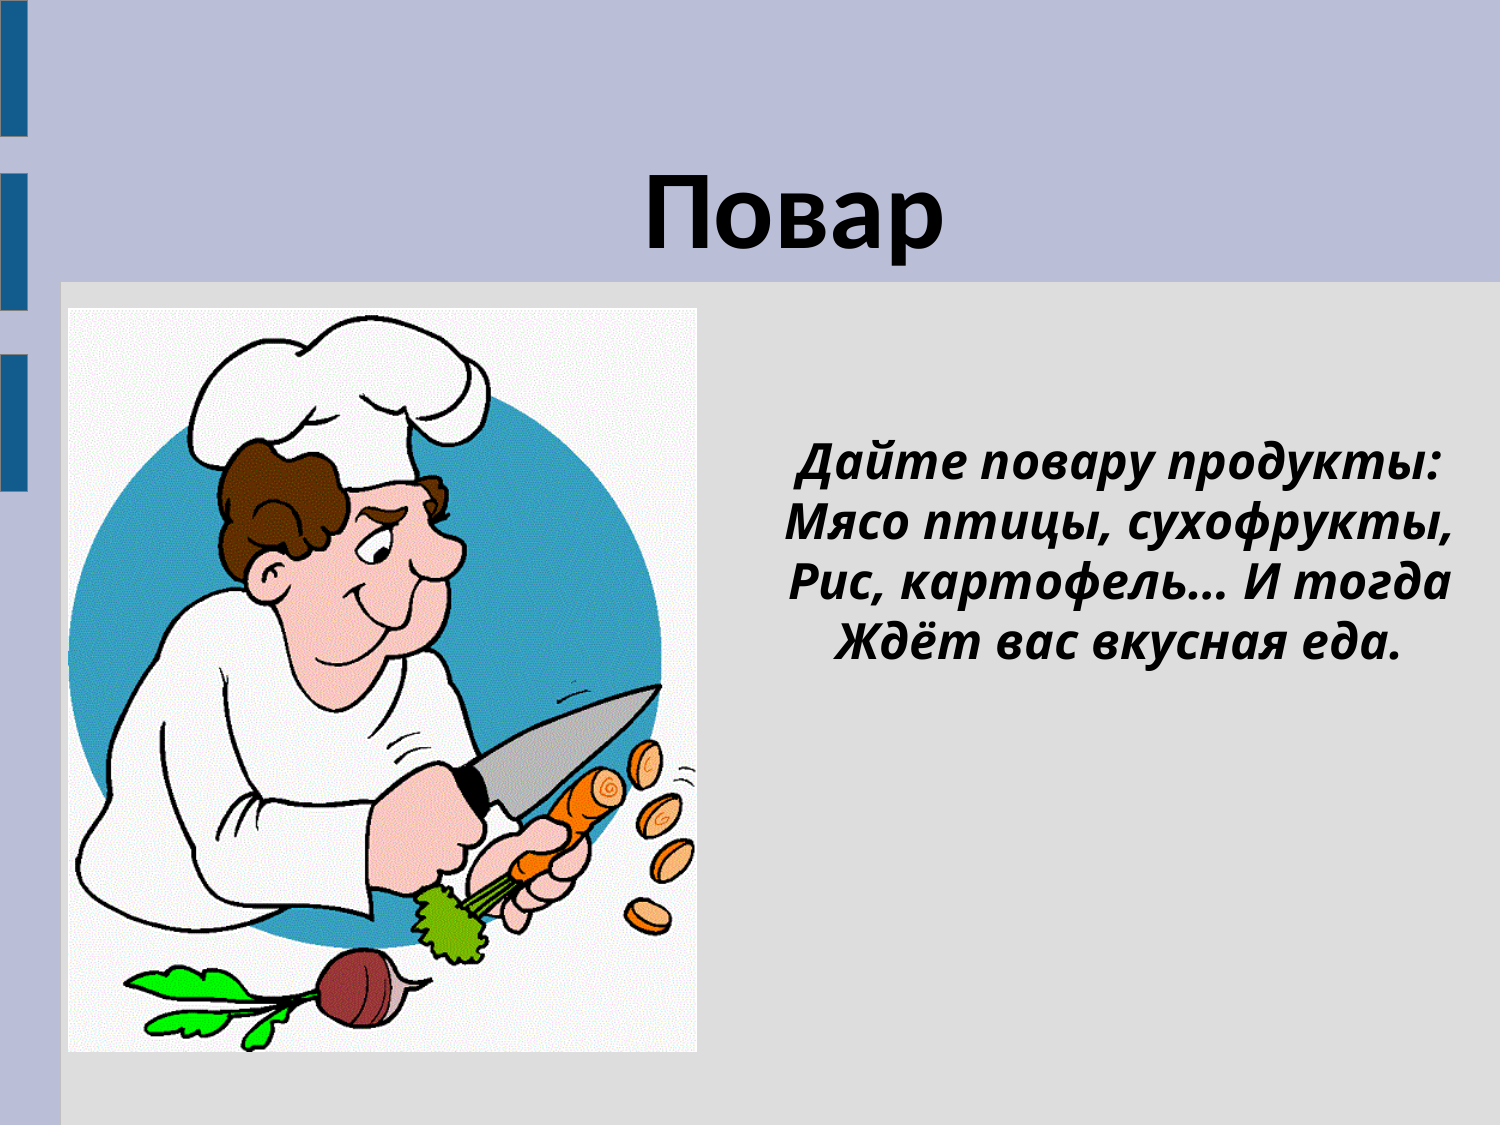

Повар
# Дайте повару продукты: Мясо птицы, сухофрукты, Рис, картофель… И тогда Ждёт вас вкусная еда.